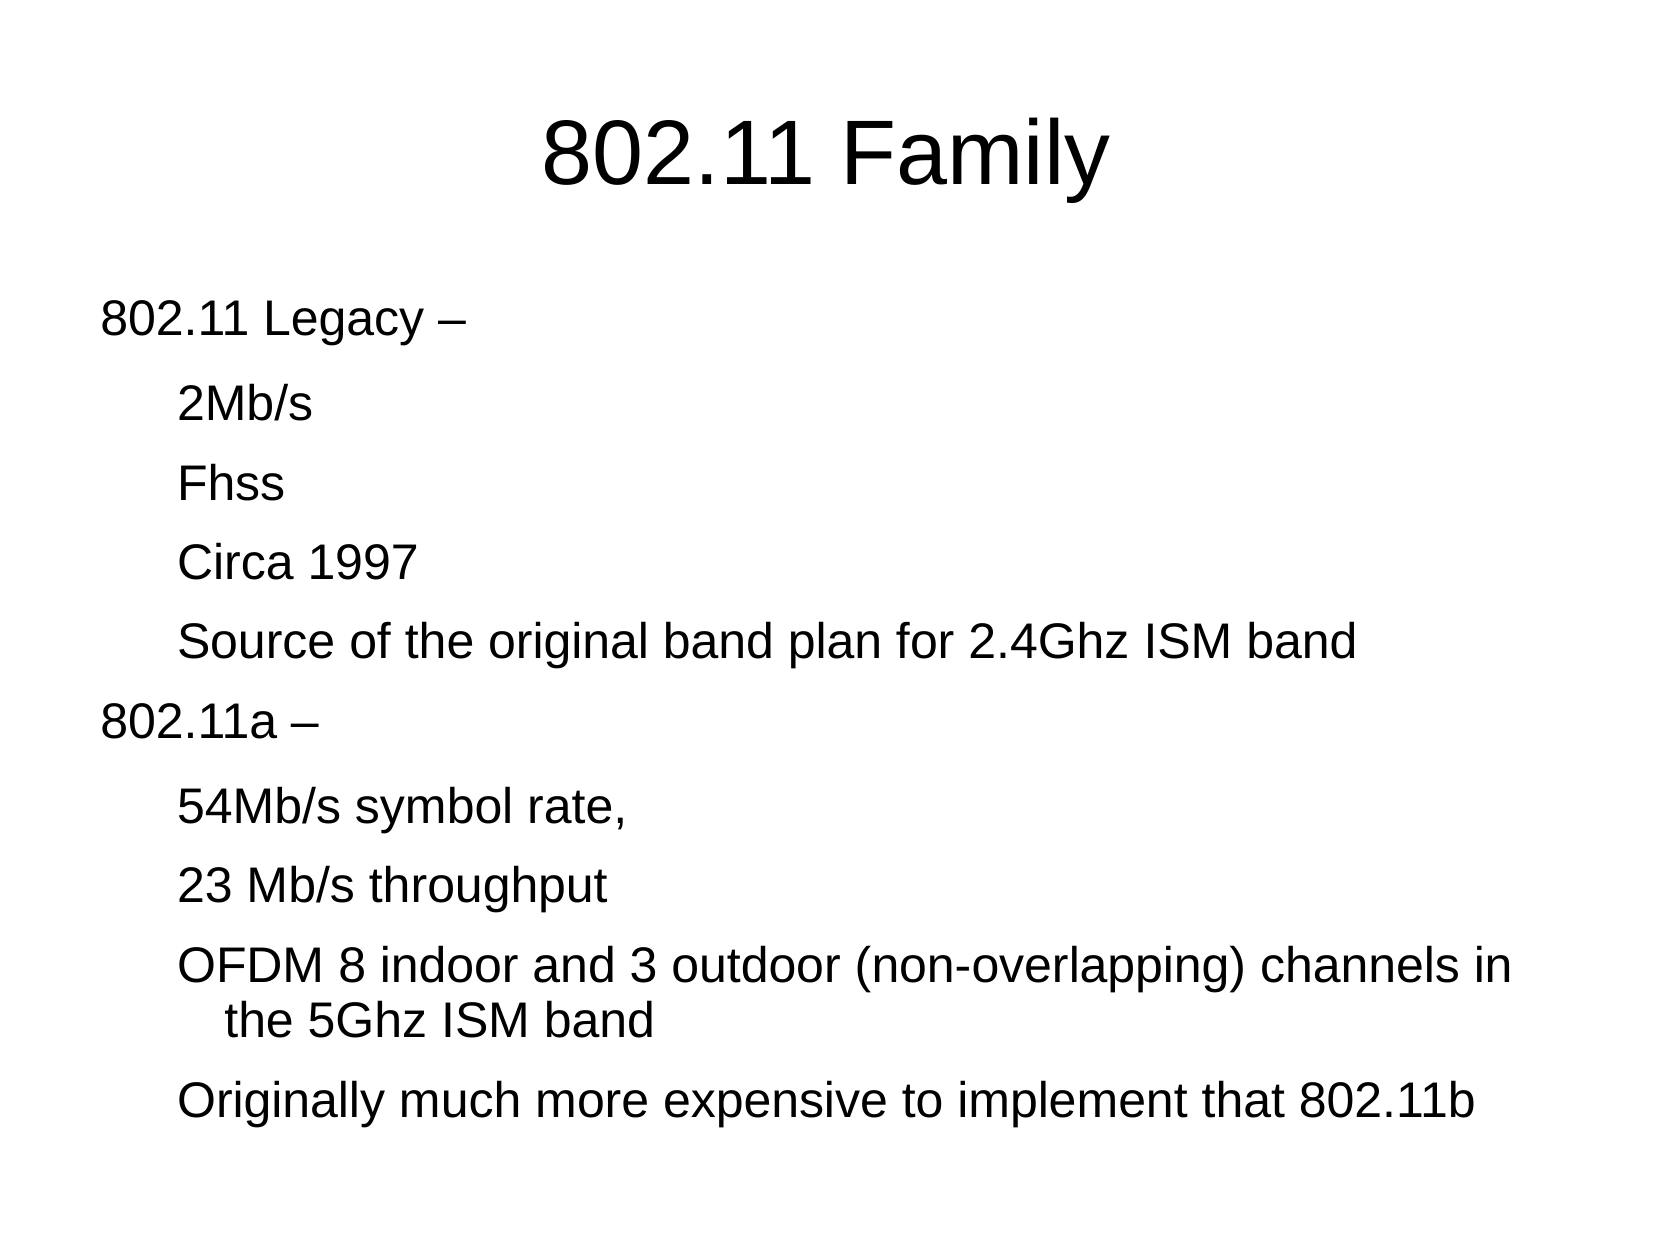

# 802.11 Family
802.11 Legacy –
2Mb/s
Fhss
Circa 1997
Source of the original band plan for 2.4Ghz ISM band
802.11a –
54Mb/s symbol rate,
23 Mb/s throughput
OFDM 8 indoor and 3 outdoor (non-overlapping) channels in the 5Ghz ISM band
Originally much more expensive to implement that 802.11b